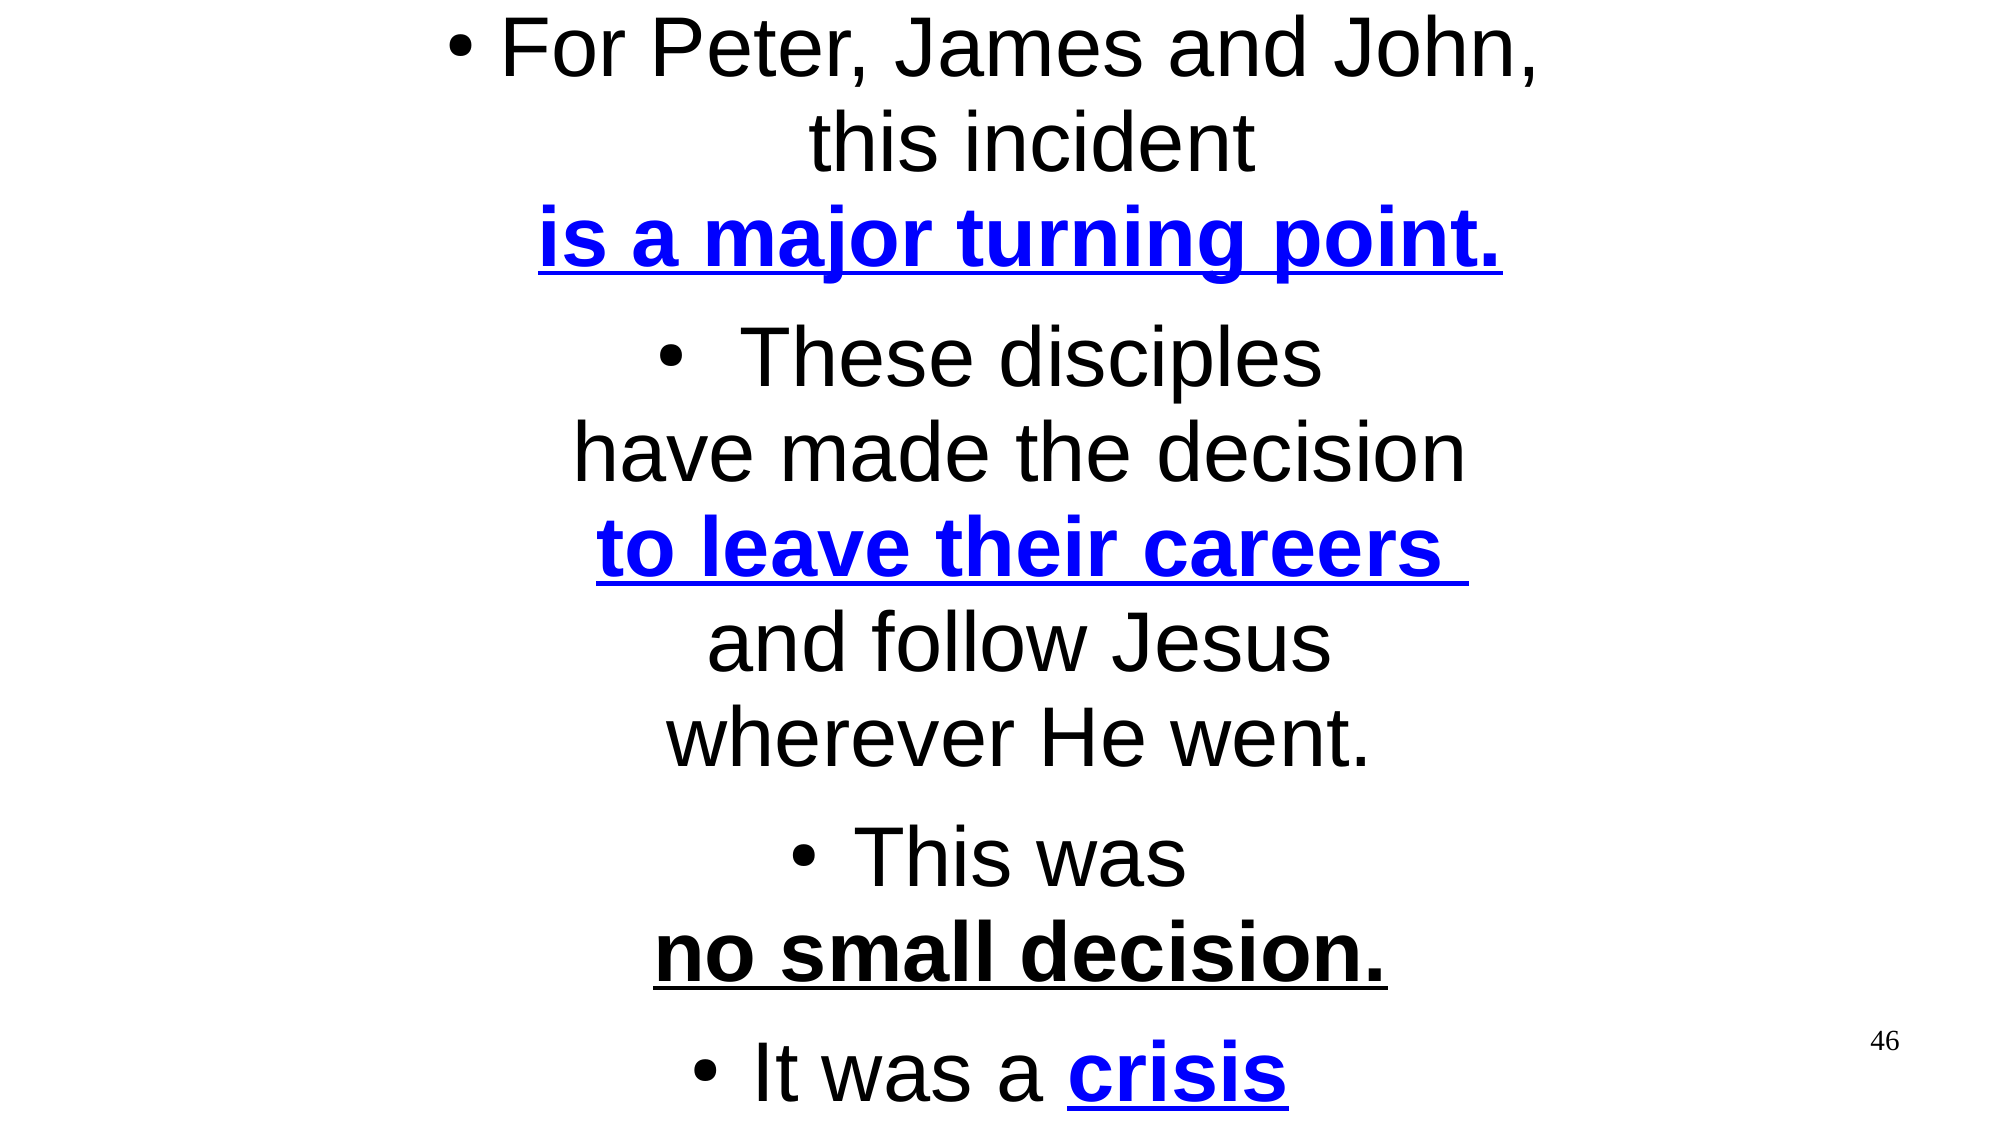

# For Peter, James and John, this incident is a major turning point.
 These disciples
have made the decision
to leave their careers
and follow Jesus
wherever He went.
This was
no small decision.
It was a crisis
46